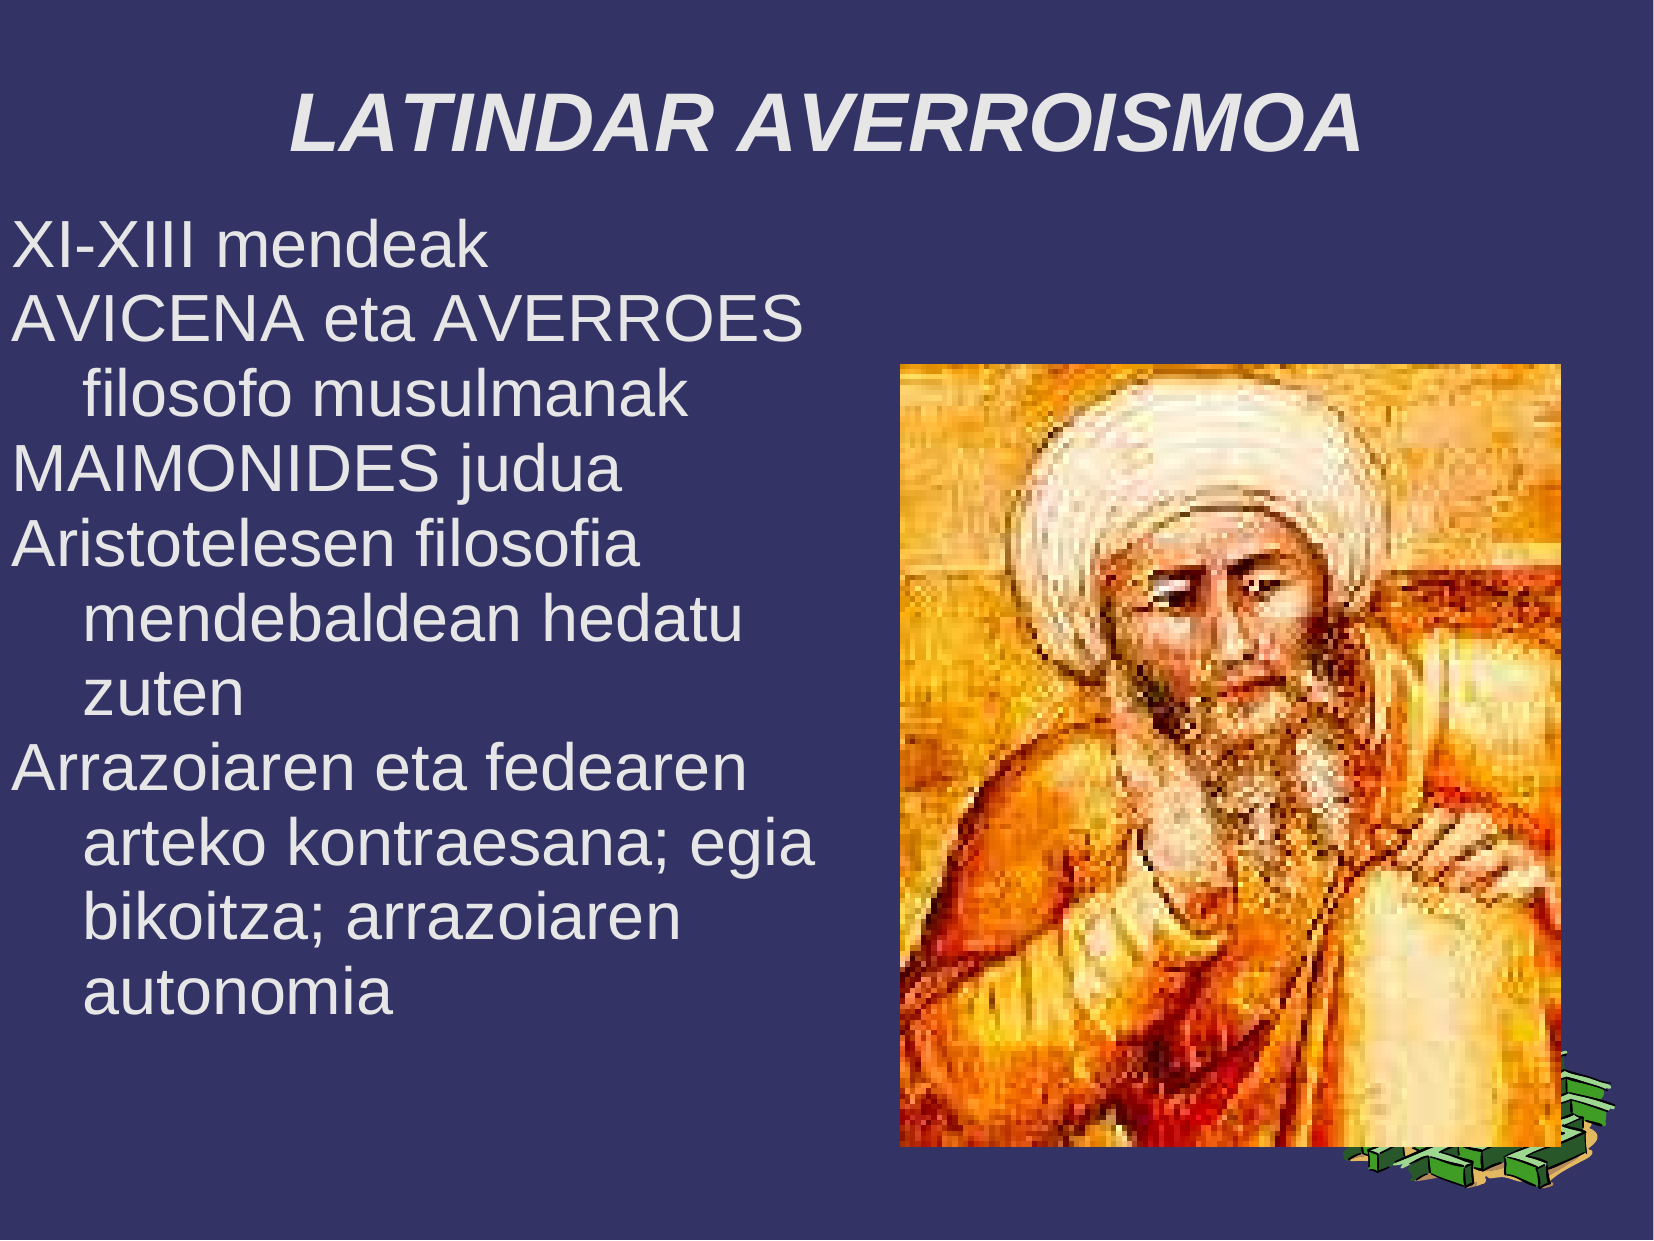

# LATINDAR AVERROISMOA
XI-XIII mendeak
AVICENA eta AVERROES filosofo musulmanak
MAIMONIDES judua
Aristotelesen filosofia mendebaldean hedatu zuten
Arrazoiaren eta fedearen arteko kontraesana; egia bikoitza; arrazoiaren autonomia